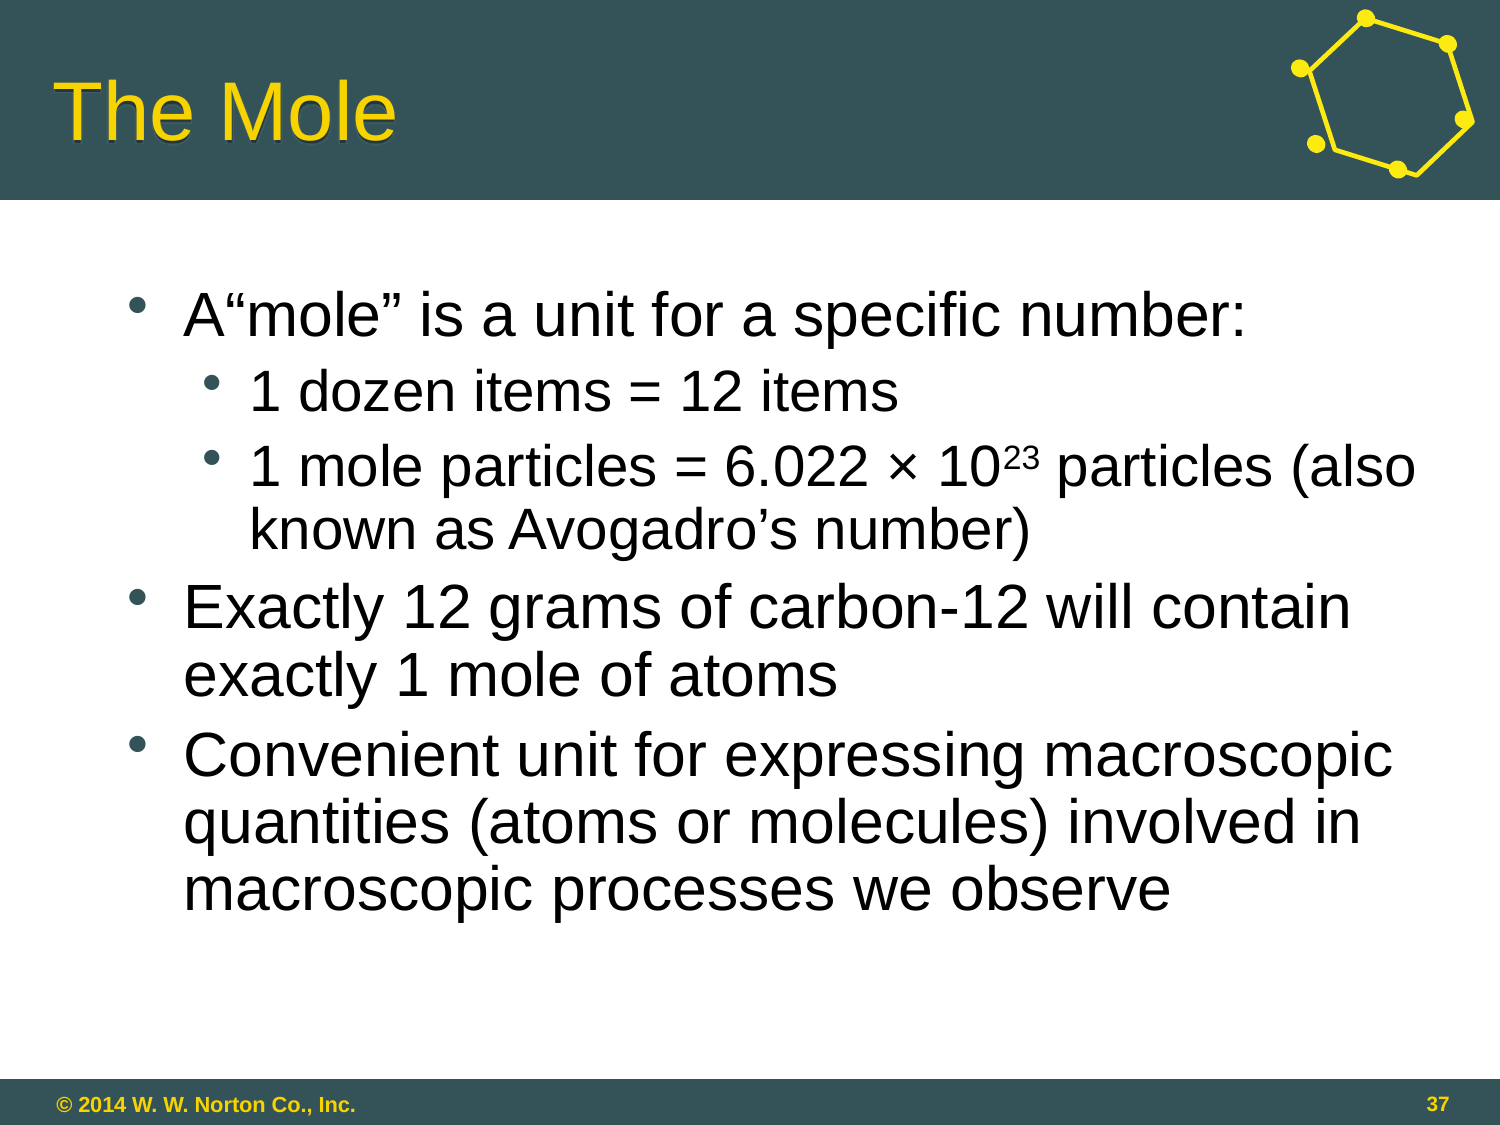

The Mole
# A“mole” is a unit for a specific number:
1 dozen items = 12 items
1 mole particles = 6.022 × 1023 particles (also known as Avogadro’s number)
Exactly 12 grams of carbon-12 will contain exactly 1 mole of atoms
Convenient unit for expressing macroscopic quantities (atoms or molecules) involved in macroscopic processes we observe